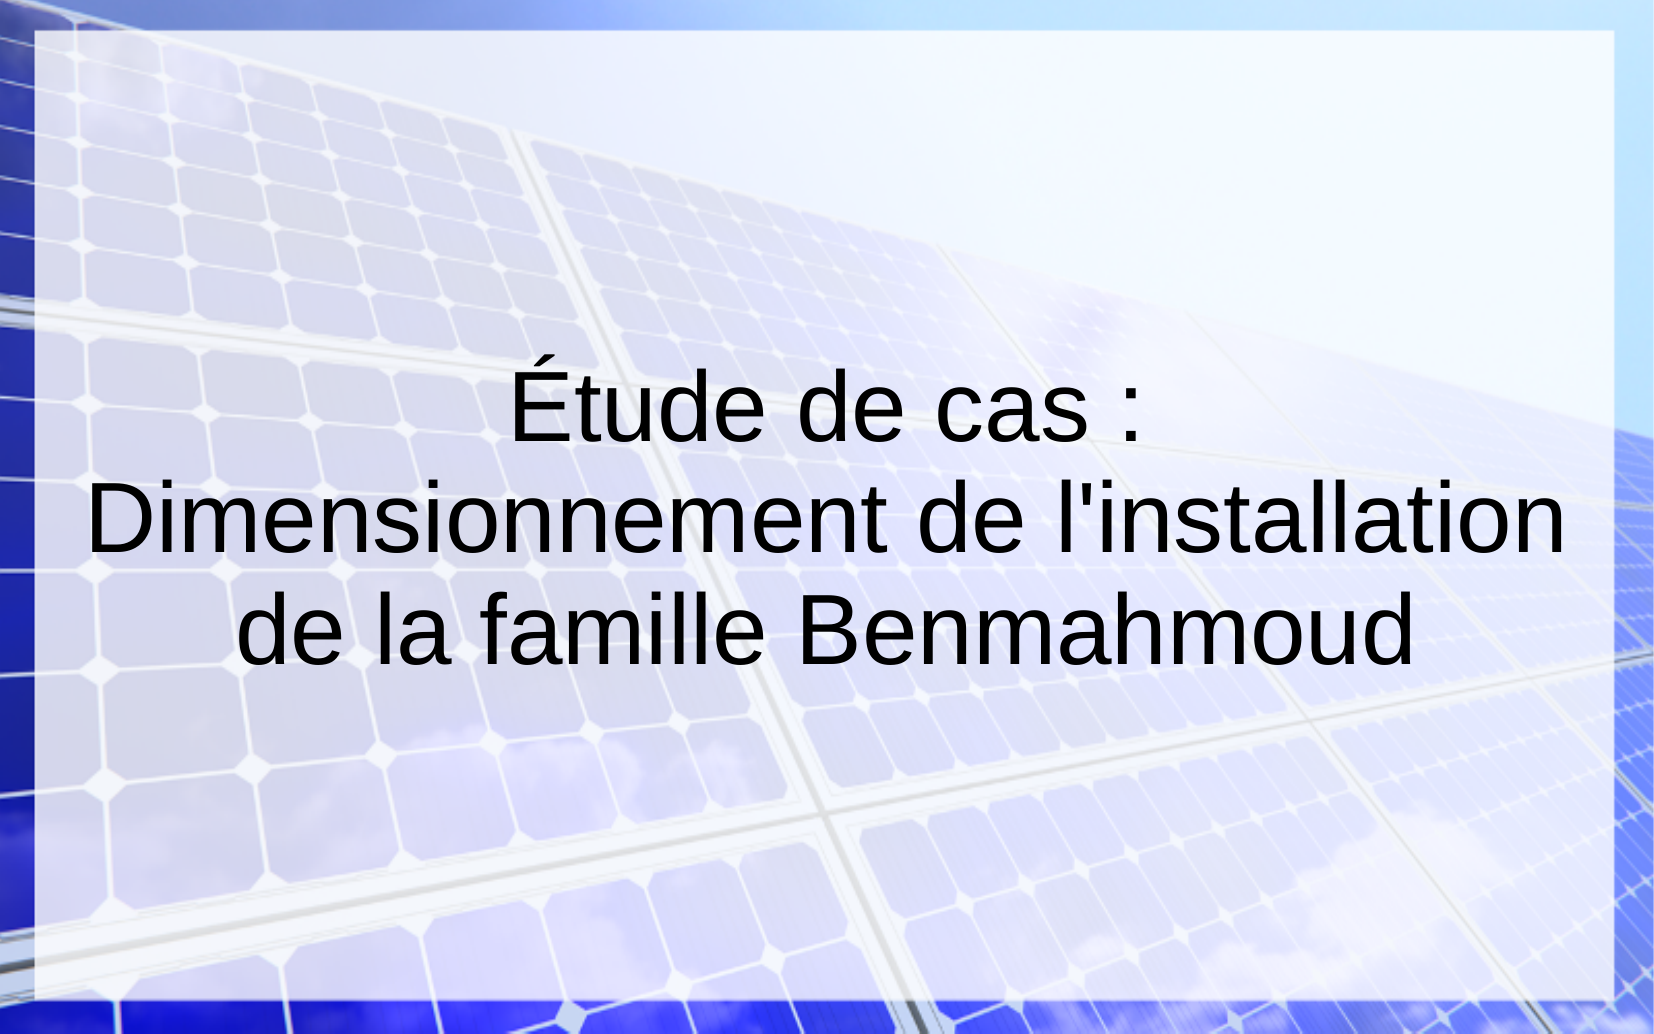

# Étude de cas :
Dimensionnement de l'installation de la famille Benmahmoud